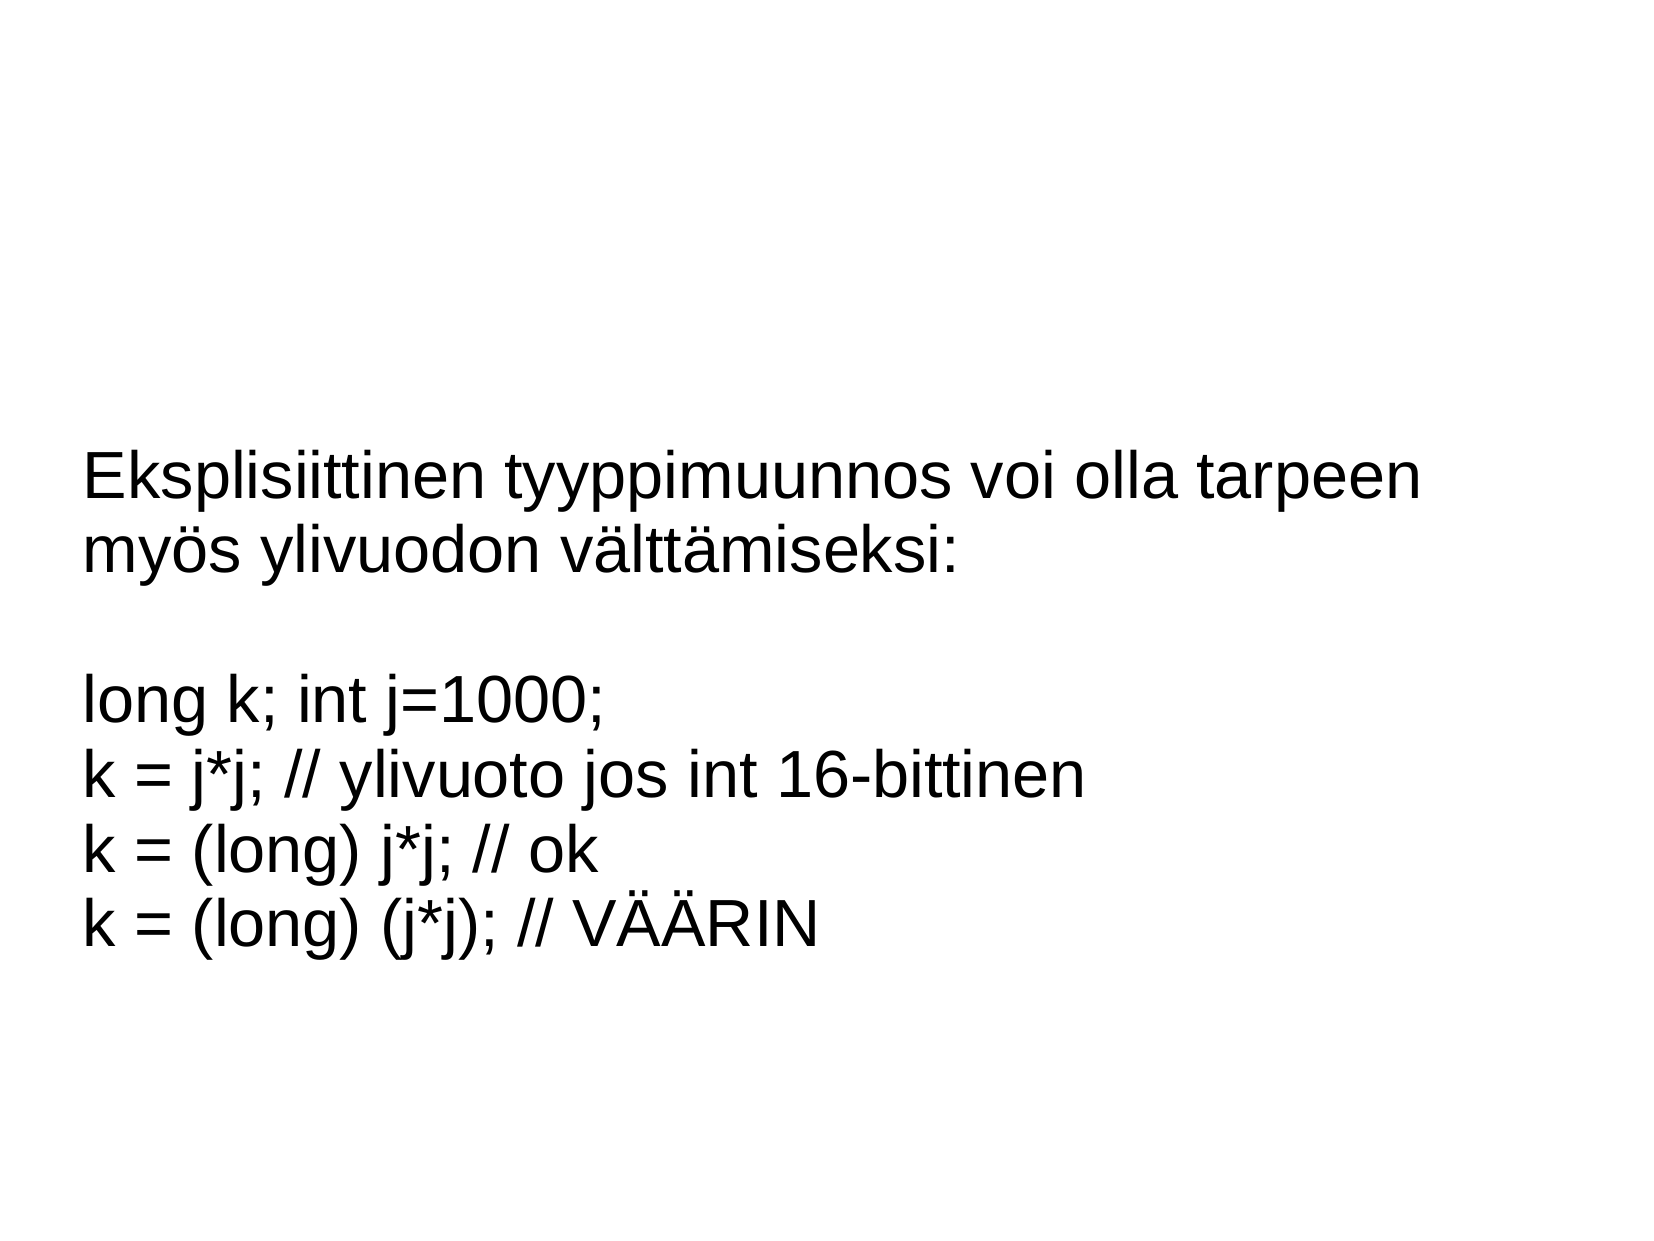

Eksplisiittinen tyyppimuunnos voi olla tarpeen myös ylivuodon välttämiseksi:
long k; int j=1000;
k = j*j; // ylivuoto jos int 16-bittinen
k = (long) j*j; // ok
k = (long) (j*j); // VÄÄRIN